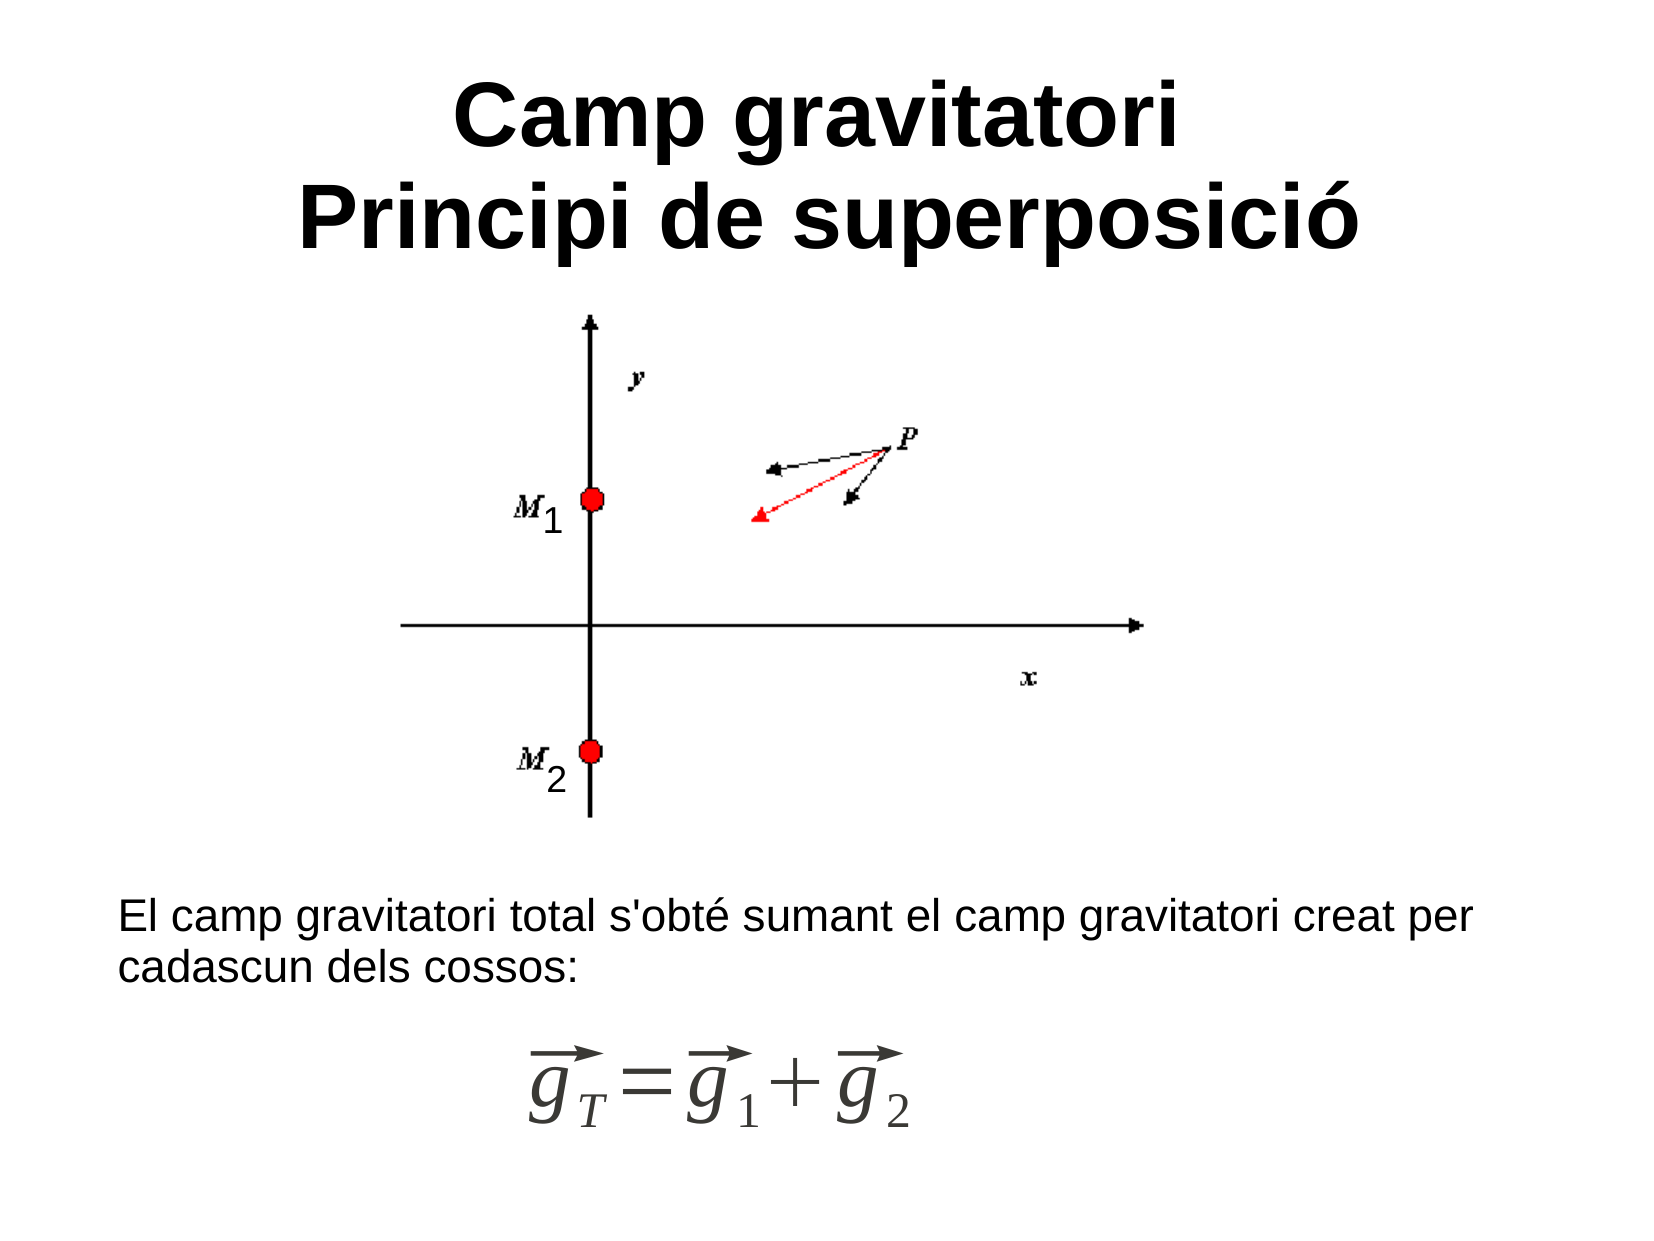

Camp gravitatori Principi de superposició
1
2
El camp gravitatori total s'obté sumant el camp gravitatori creat per cadascun dels cossos: